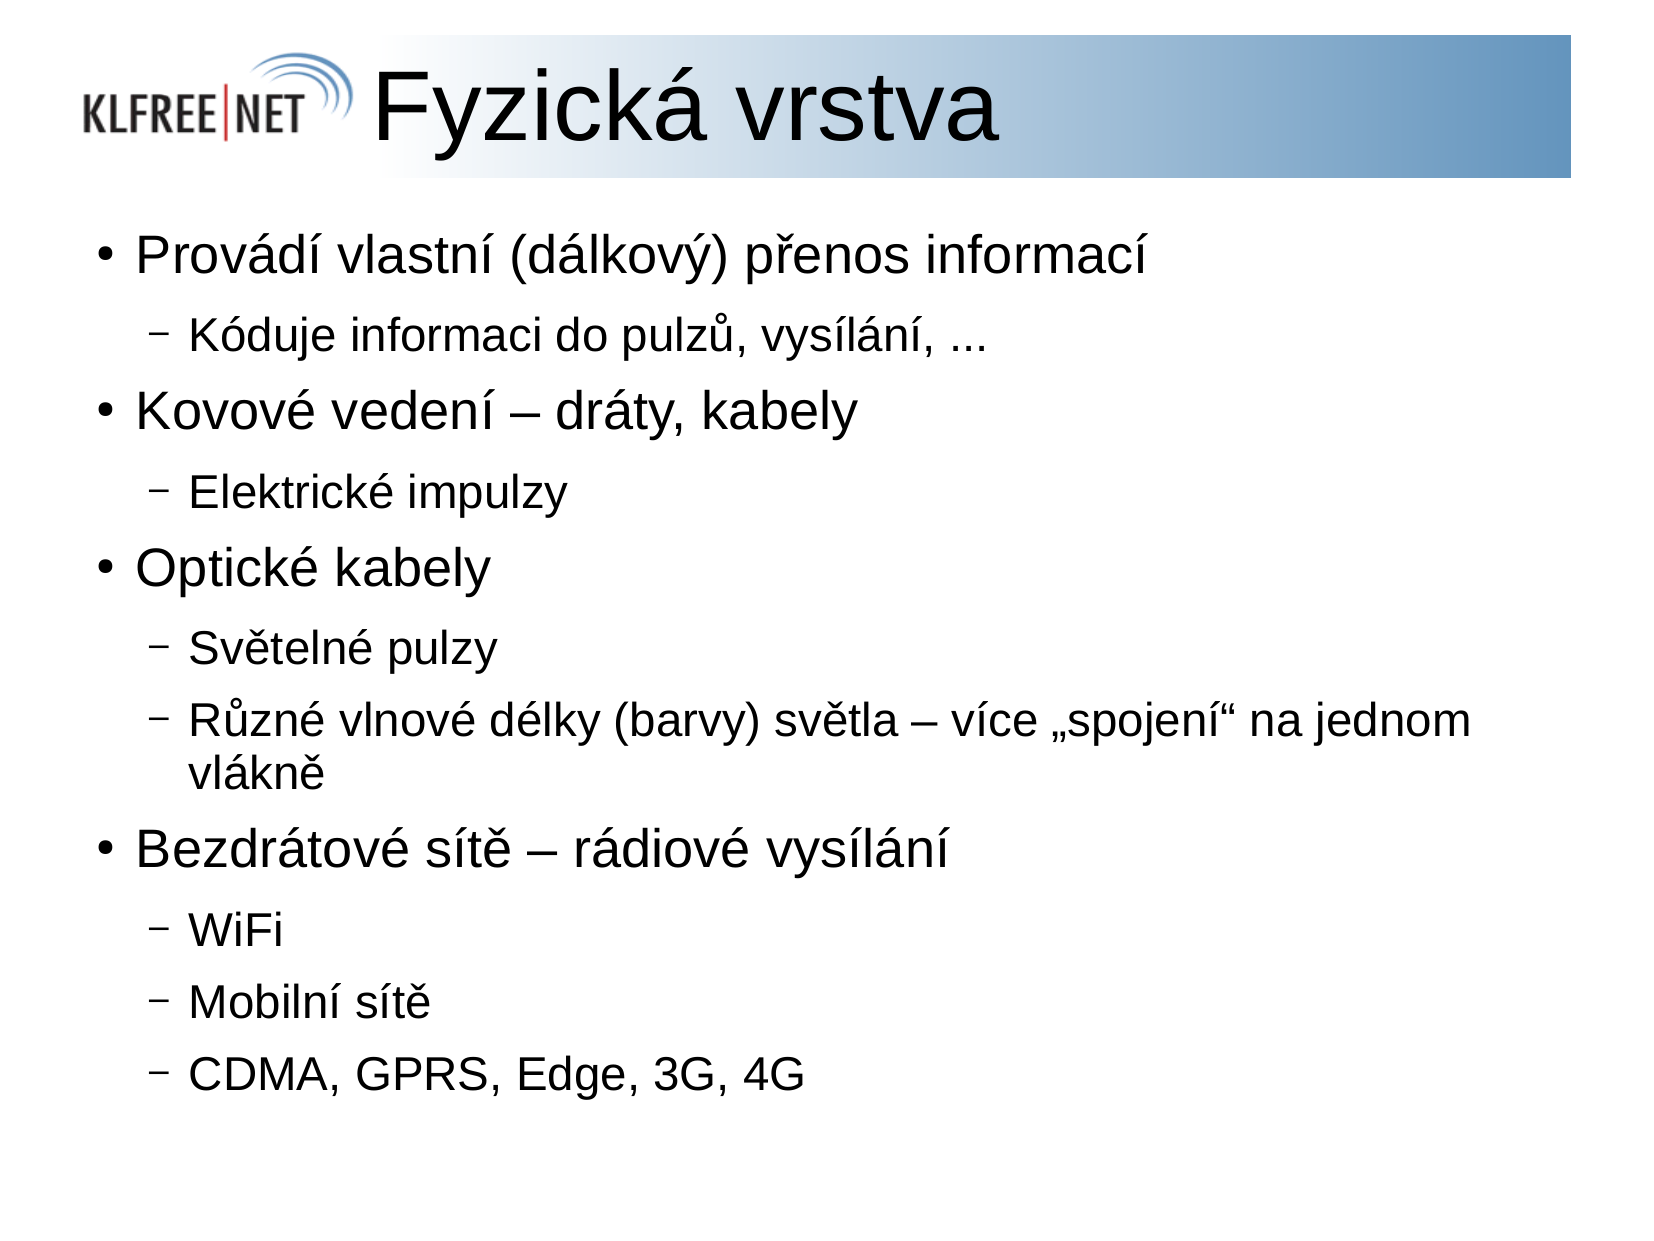

# Fyzická vrstva
Provádí vlastní (dálkový) přenos informací
Kóduje informaci do pulzů, vysílání, ...
Kovové vedení – dráty, kabely
Elektrické impulzy
Optické kabely
Světelné pulzy
Různé vlnové délky (barvy) světla – více „spojení“ na jednom vlákně
Bezdrátové sítě – rádiové vysílání
WiFi
Mobilní sítě
CDMA, GPRS, Edge, 3G, 4G